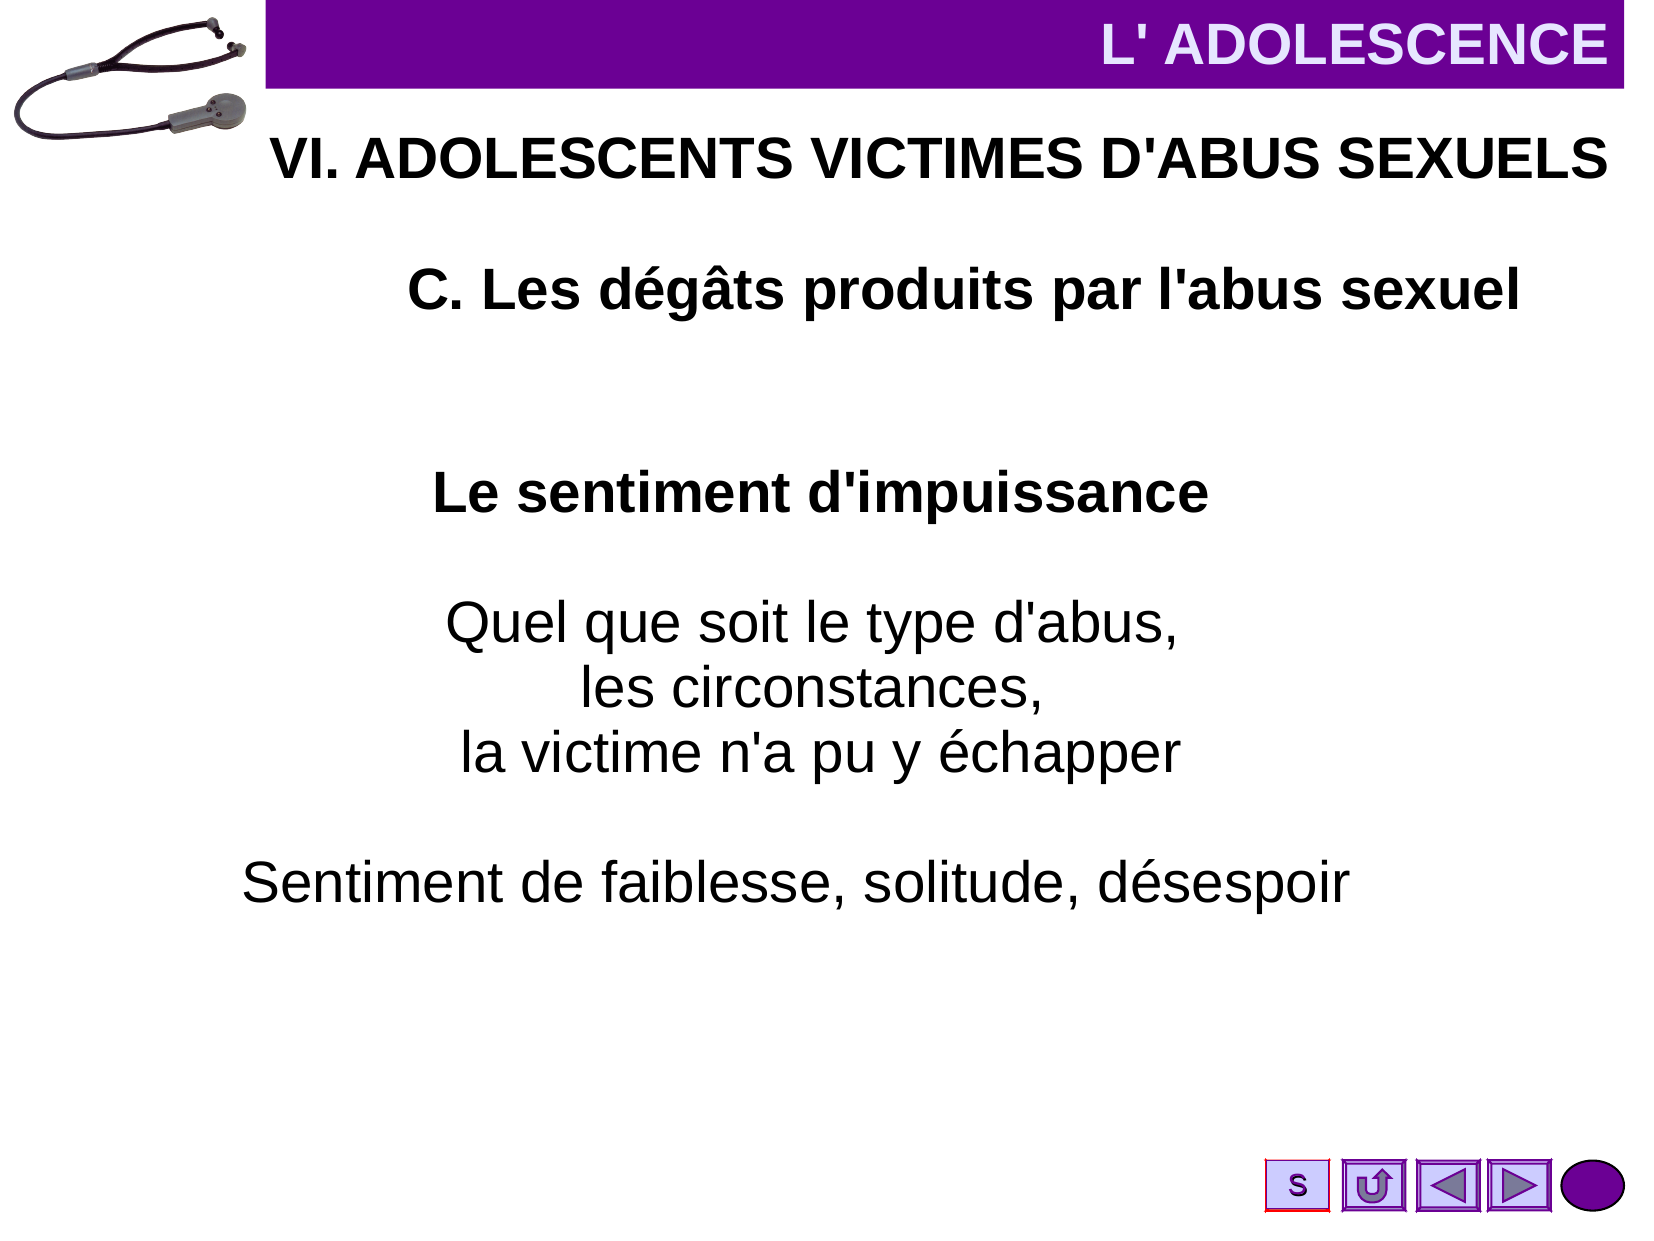

L' ADOLESCENCE
VI. ADOLESCENTS VICTIMES D'ABUS SEXUELS
 C. Les dégâts produits par l'abus sexuel
Le sentiment d'impuissance
Quel que soit le type d'abus,
les circonstances,
la victime n'a pu y échapper
Sentiment de faiblesse, solitude, désespoir